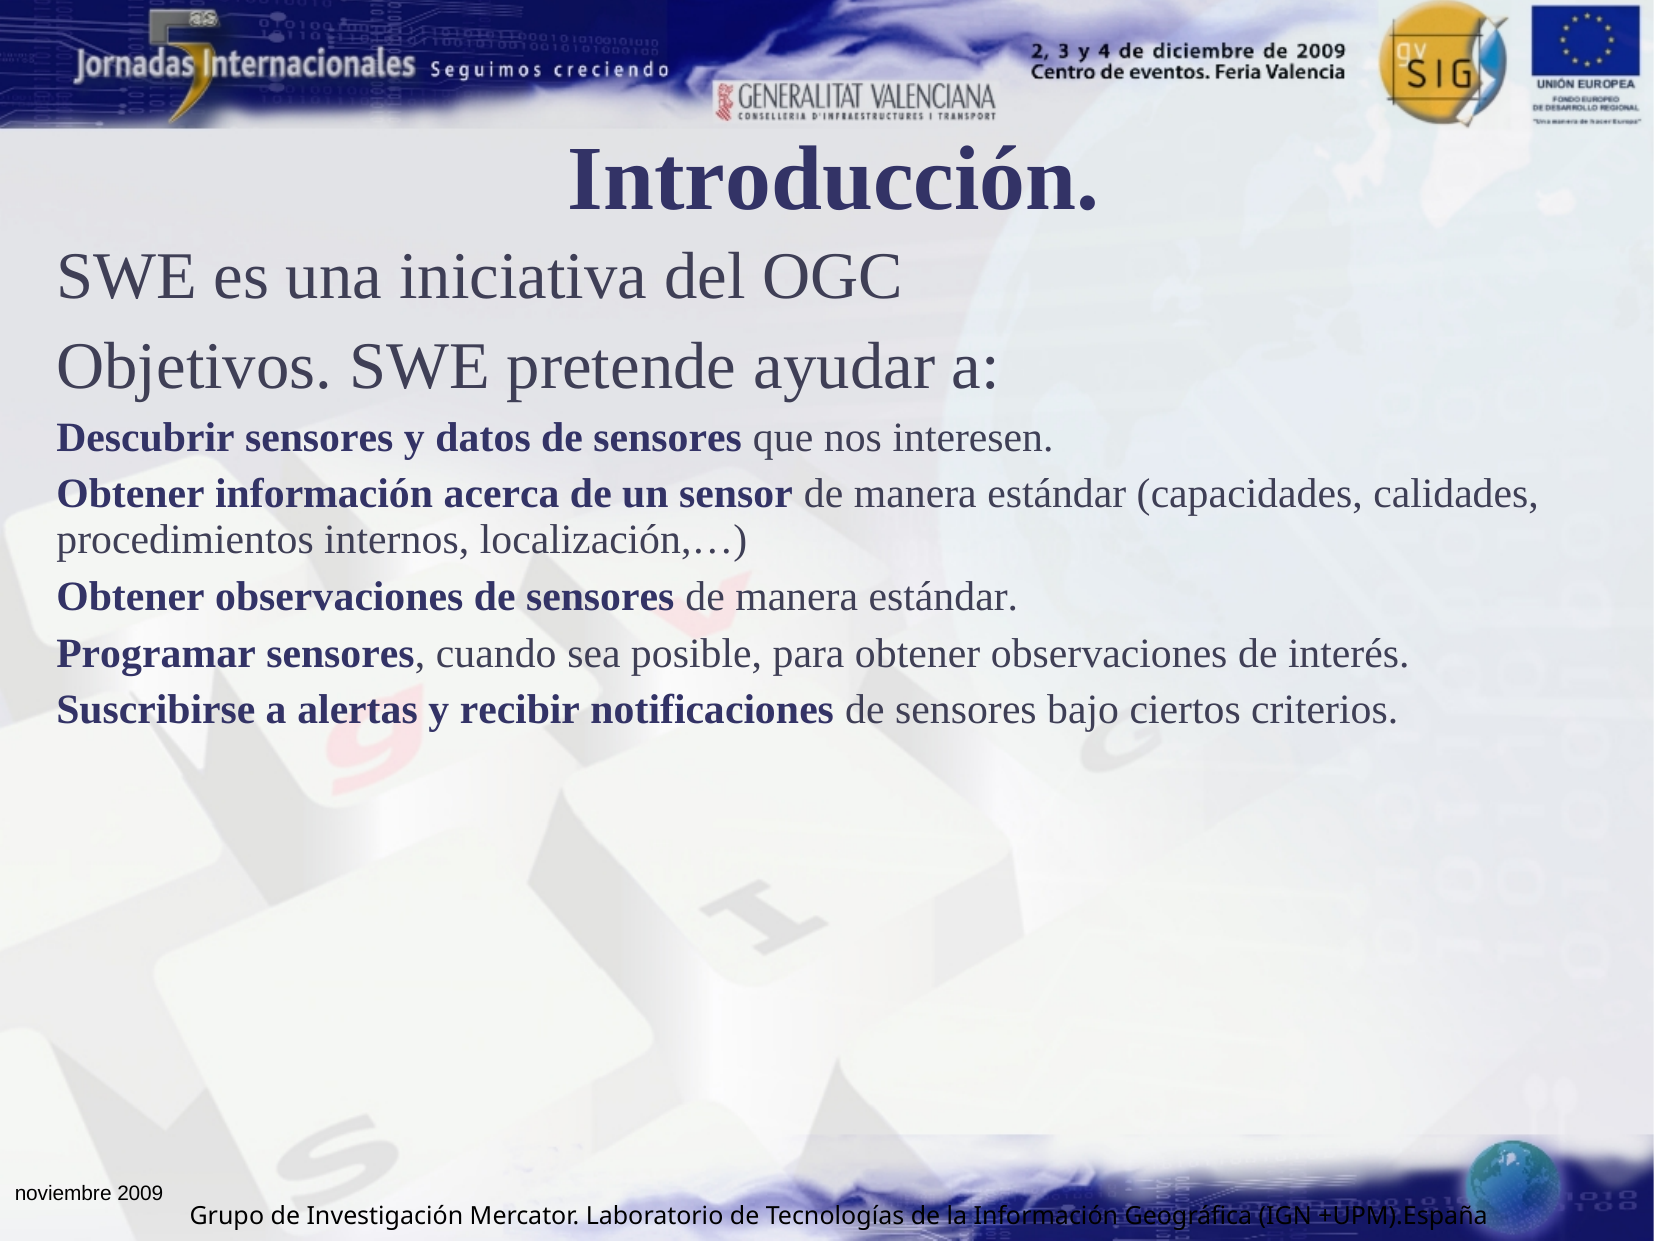

Introducción.
# SWE es una iniciativa del OGC
Objetivos. SWE pretende ayudar a:
Descubrir sensores y datos de sensores que nos interesen.
Obtener información acerca de un sensor de manera estándar (capacidades, calidades, procedimientos internos, localización,…)
Obtener observaciones de sensores de manera estándar.
Programar sensores, cuando sea posible, para obtener observaciones de interés.
Suscribirse a alertas y recibir notificaciones de sensores bajo ciertos criterios.
Grupo de Investigación Mercator. Laboratorio de Tecnologías de la Información Geográfica (IGN +UPM).España
noviembre 2009